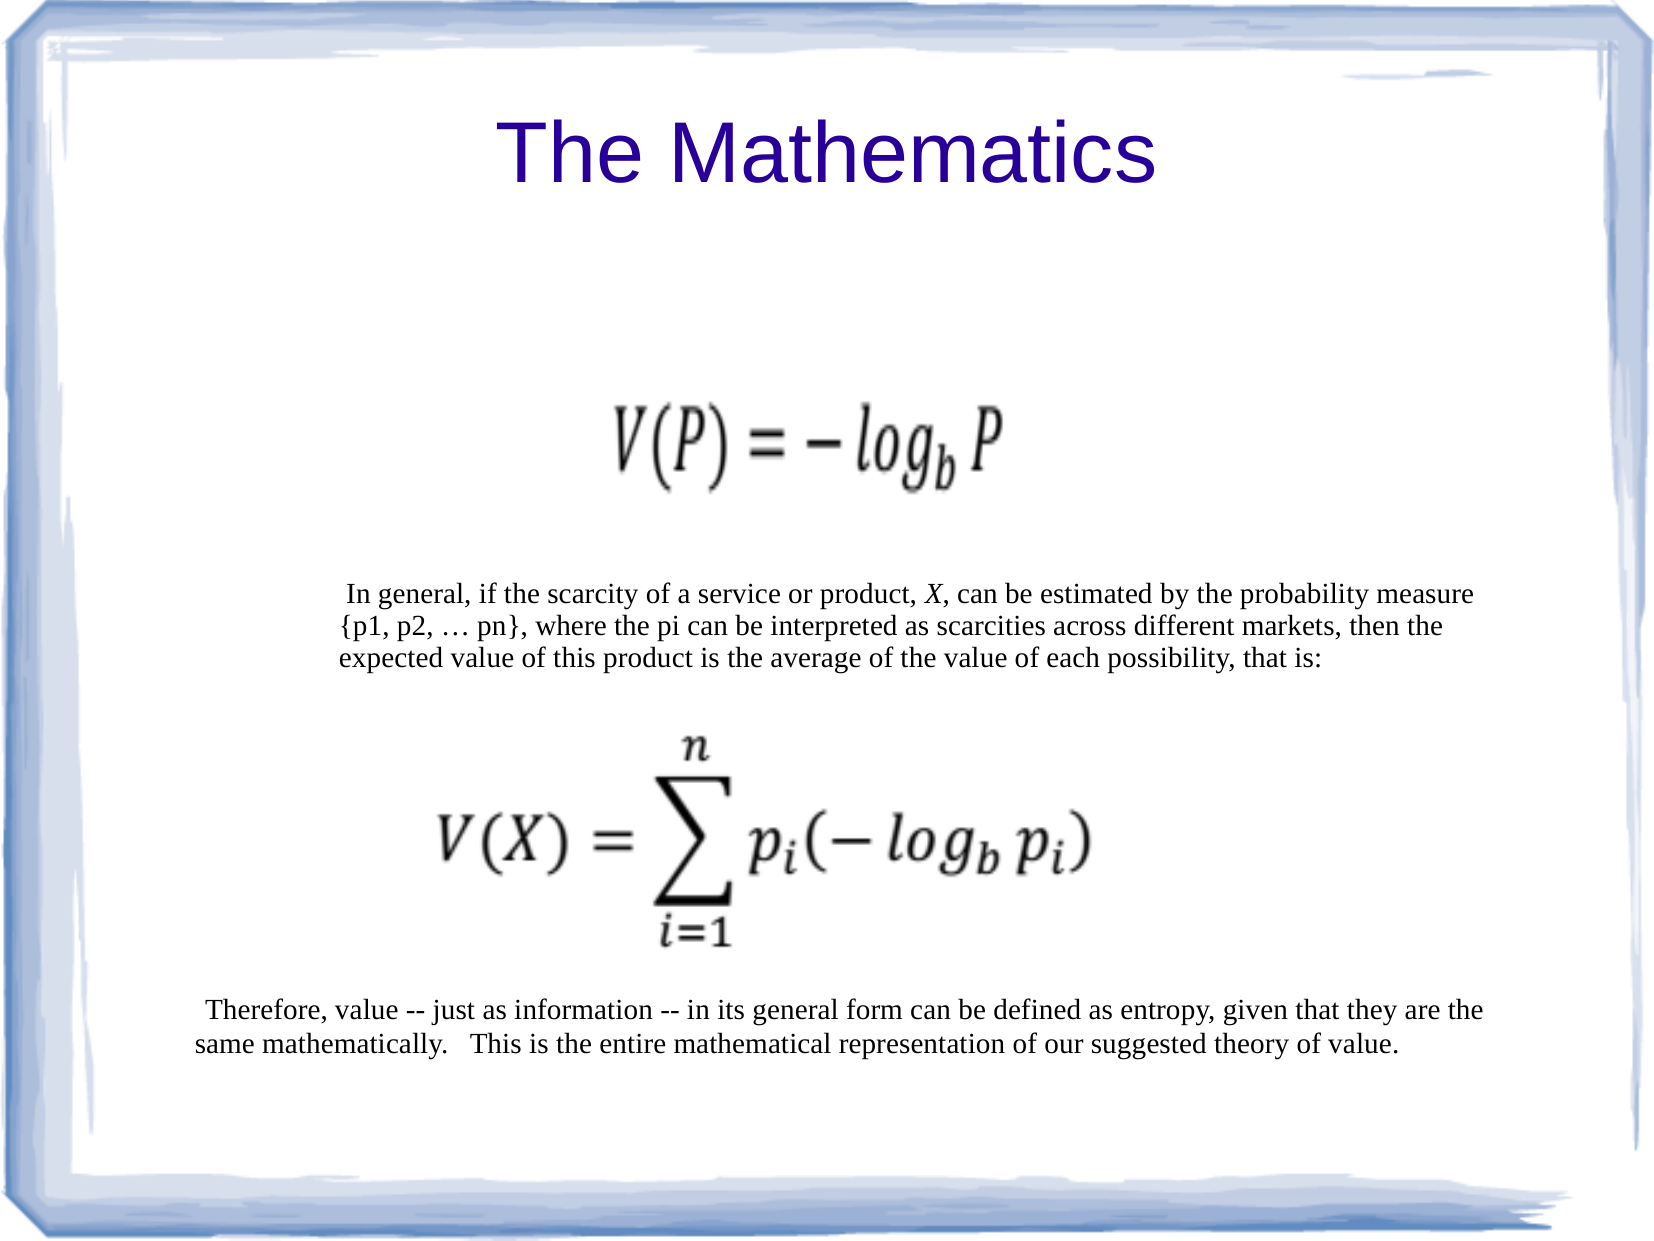

# The Mathematics
 In general, if the scarcity of a service or product, X, can be estimated by the probability measure
{p1, p2, … pn}, where the pi can be interpreted as scarcities across different markets, then the expected value of this product is the average of the value of each possibility, that is:
 Therefore, value -- just as information -- in its general form can be defined as entropy, given that they are the same mathematically. This is the entire mathematical representation of our suggested theory of value.